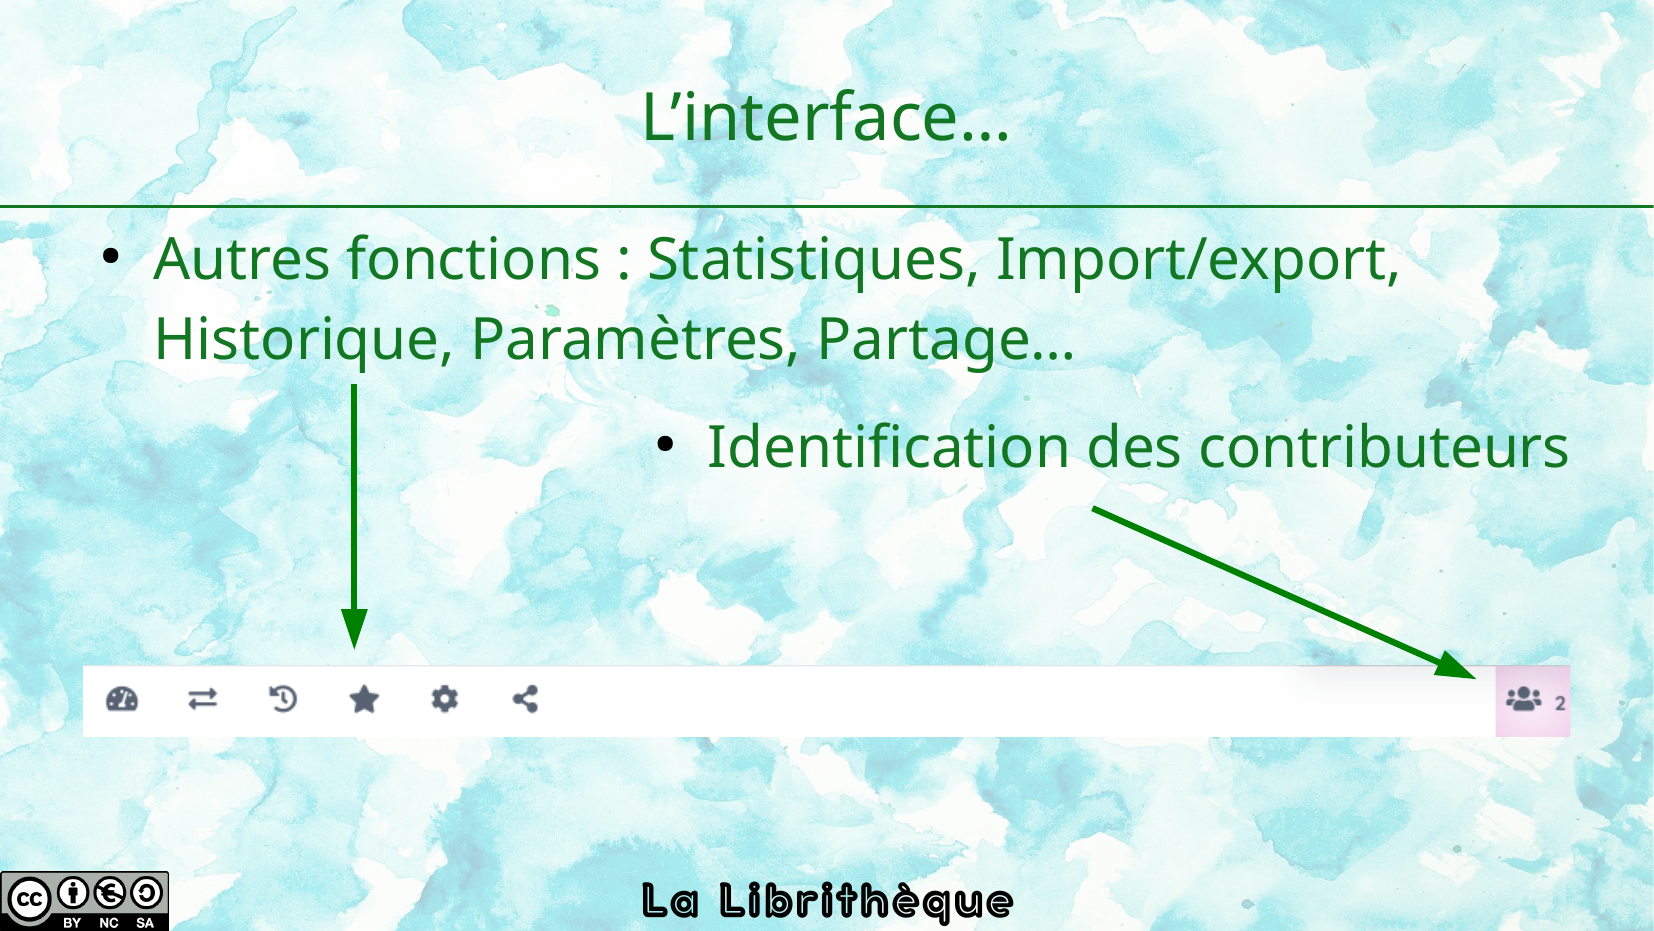

# L’interface…
Autres fonctions : Statistiques, Import/export, Historique, Paramètres, Partage…
Identification des contributeurs